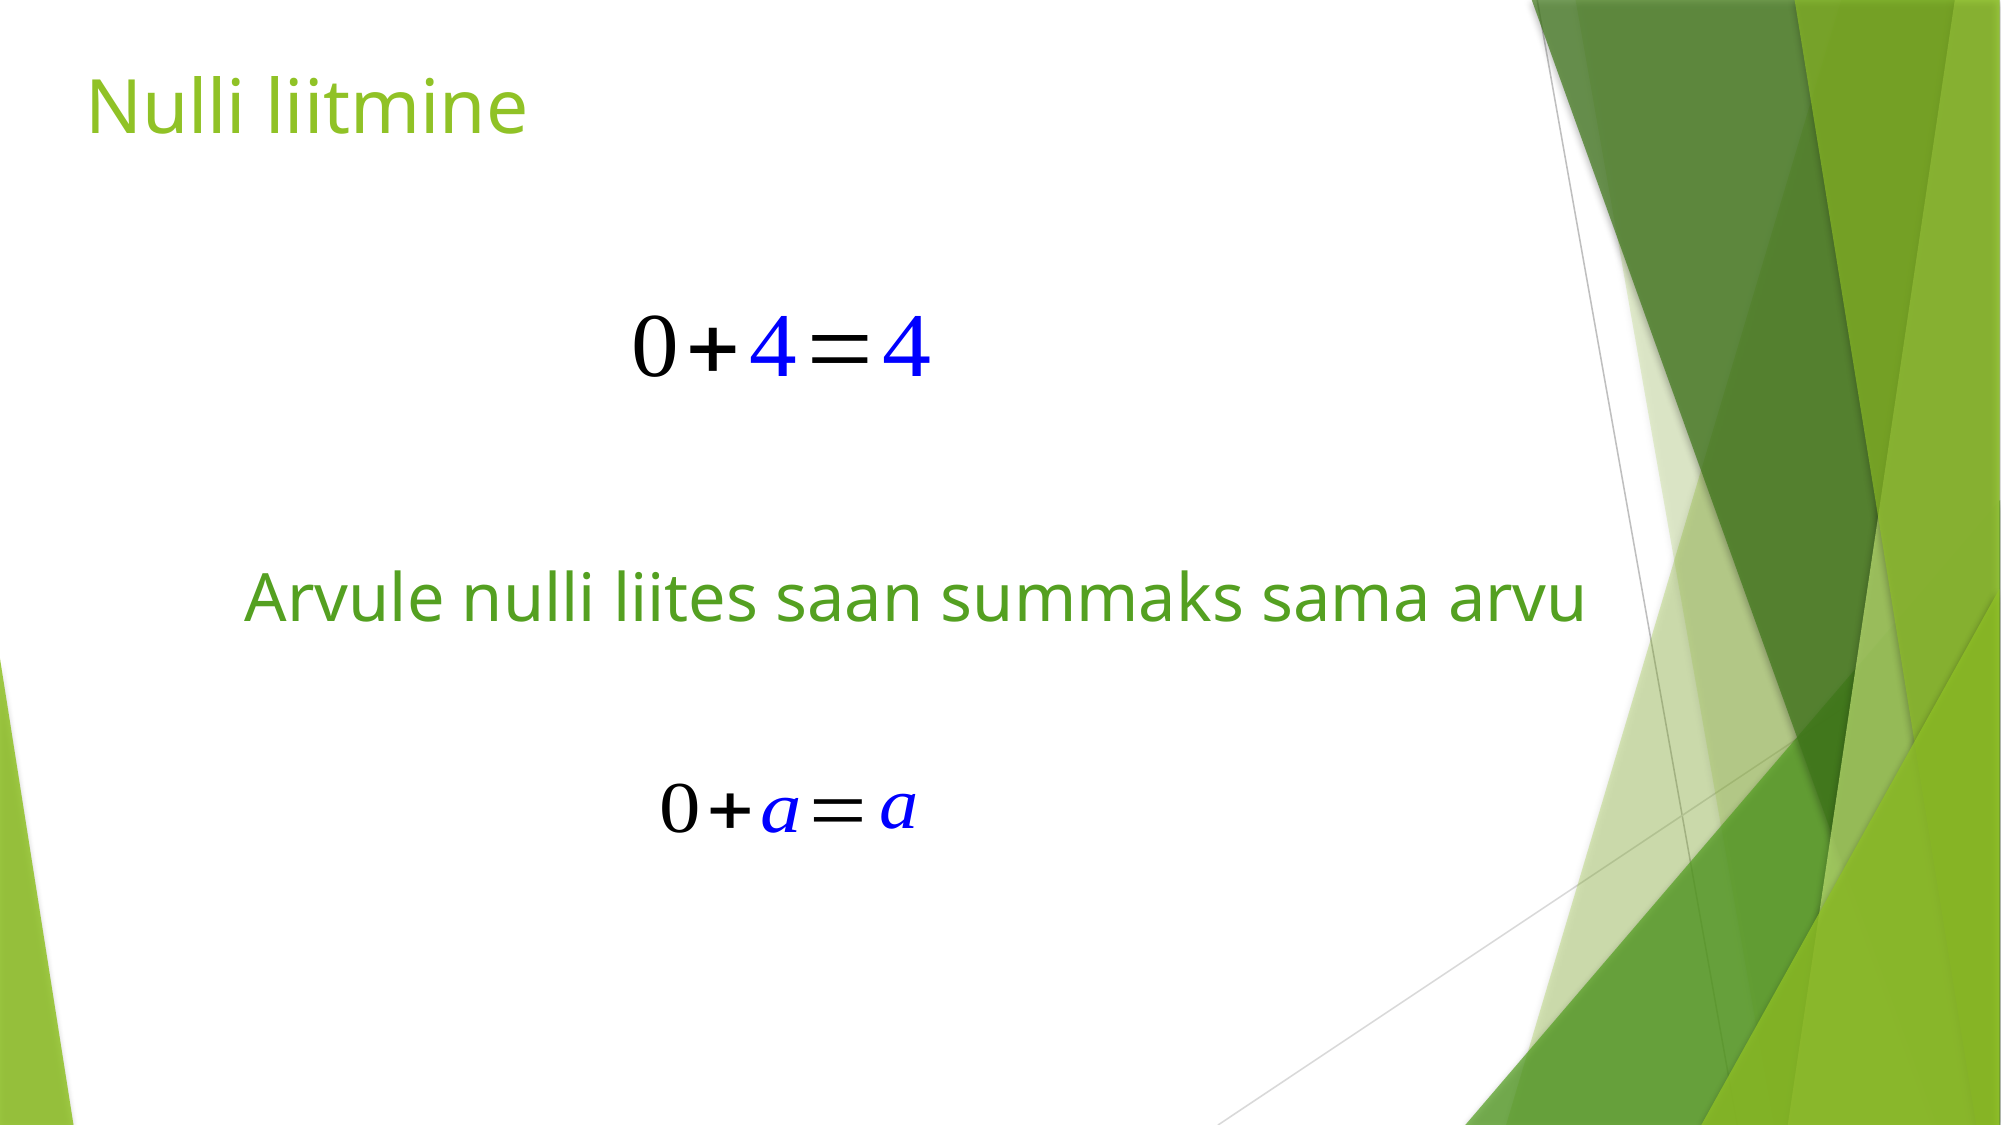

# Nulli liitmine
Arvule nulli liites saan summaks sama arvu